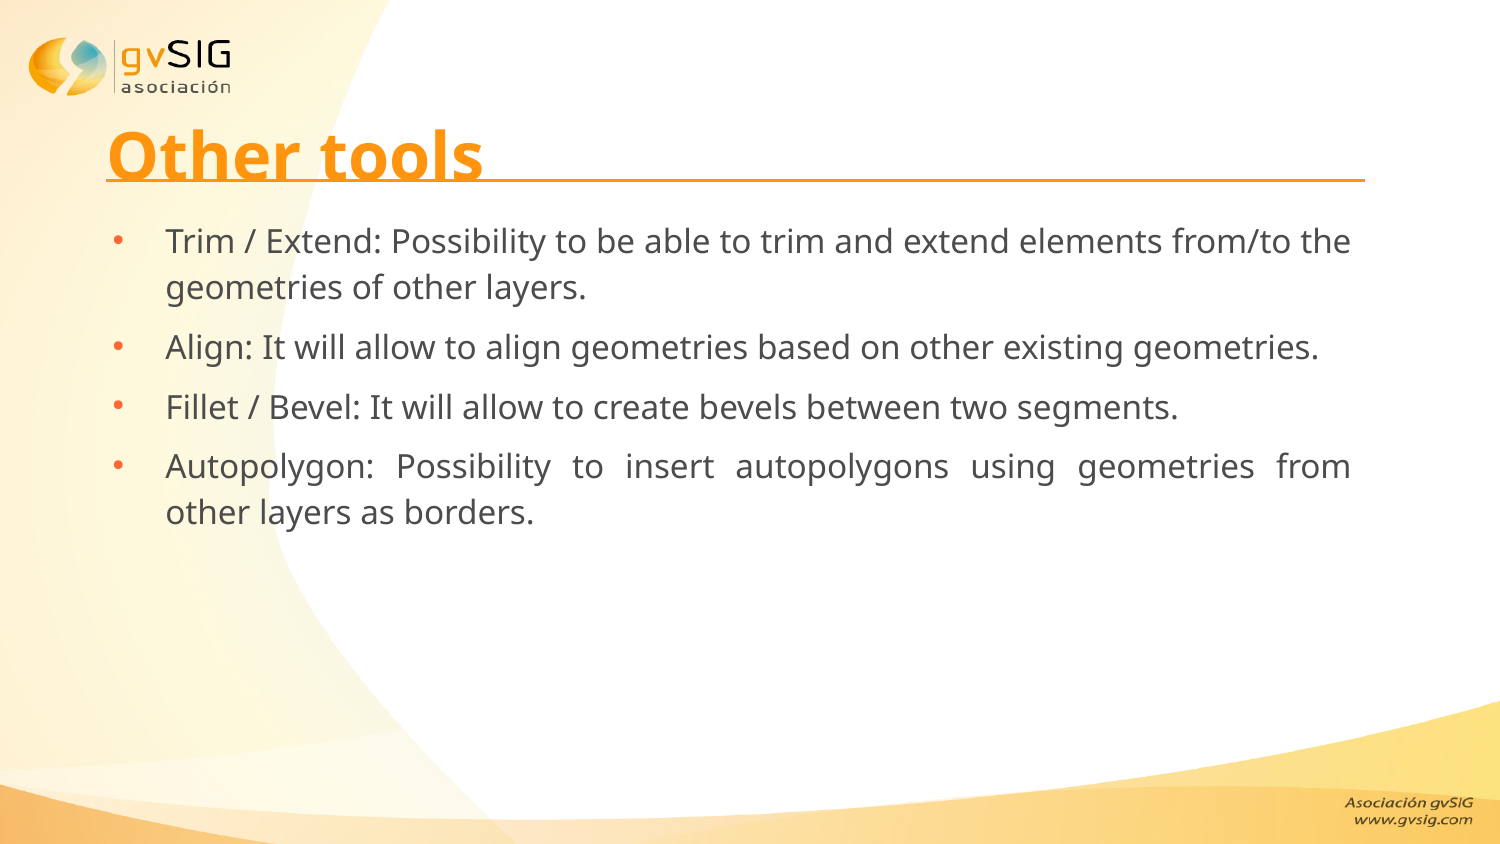

# Other tools
Trim / Extend: Possibility to be able to trim and extend elements from/to the geometries of other layers.
Align: It will allow to align geometries based on other existing geometries.
Fillet / Bevel: It will allow to create bevels between two segments.
Autopolygon: Possibility to insert autopolygons using geometries from other layers as borders.